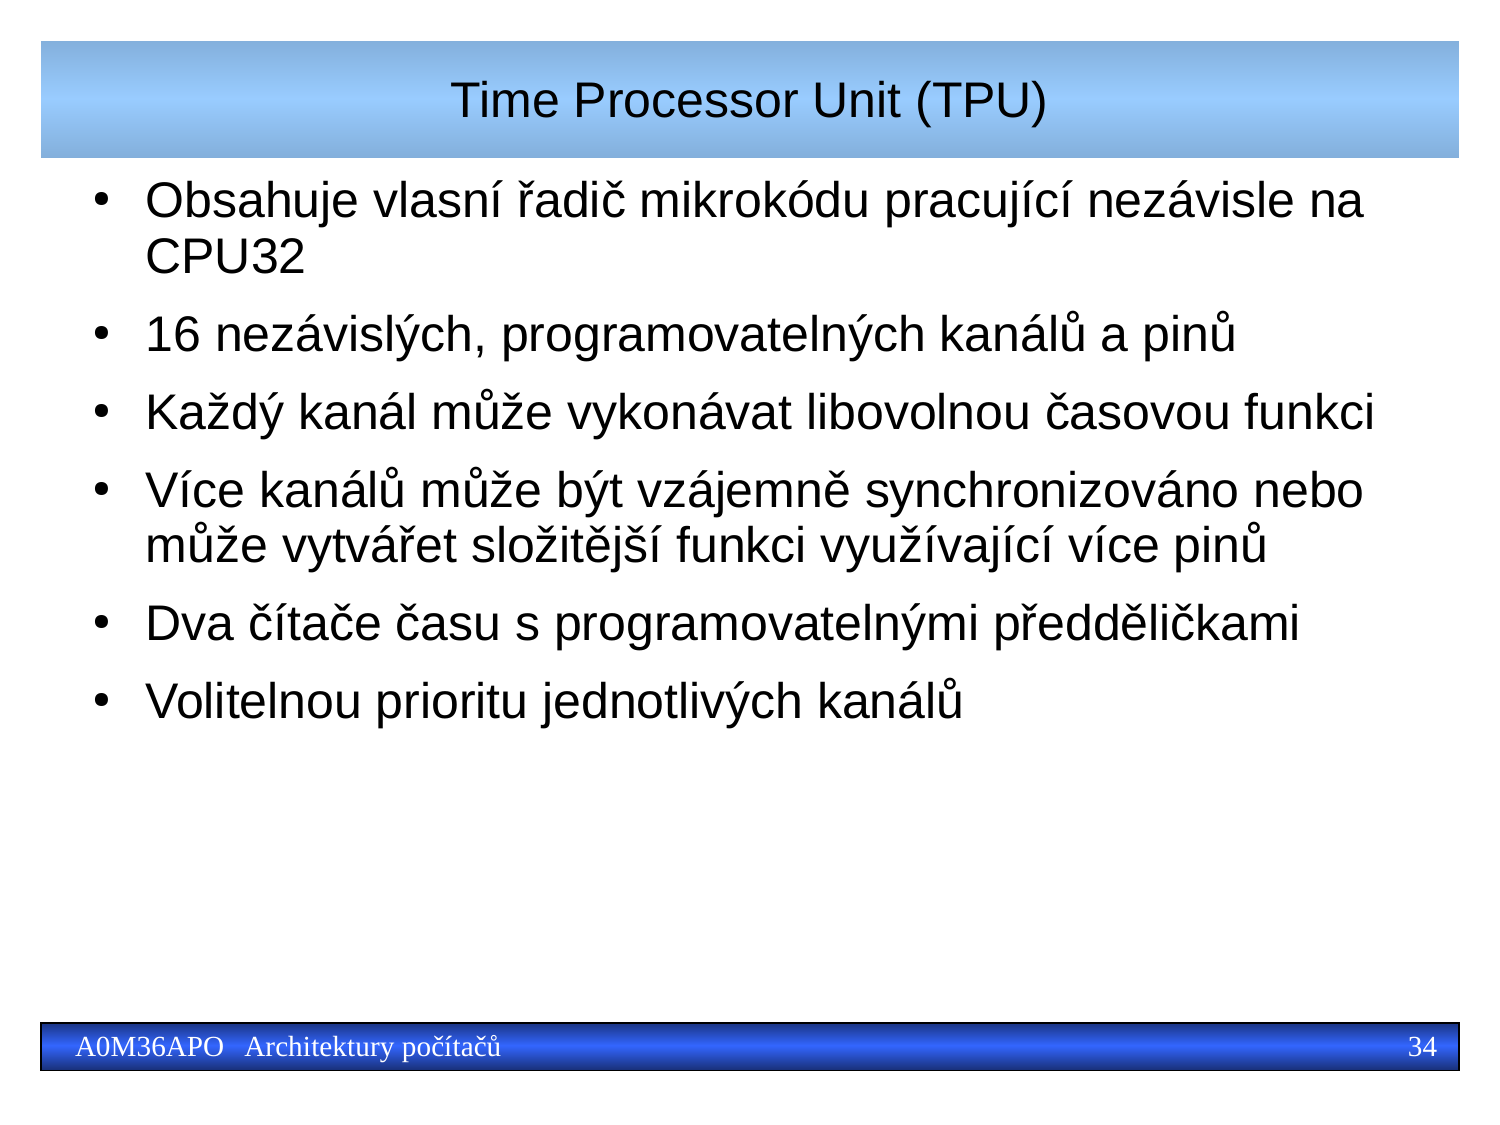

# Time Processor Unit (TPU)
Obsahuje vlasní řadič mikrokódu pracující nezávisle na CPU32
16 nezávislých, programovatelných kanálů a pinů
Každý kanál může vykonávat libovolnou časovou funkci
Více kanálů může být vzájemně synchronizováno nebo může vytvářet složitější funkci využívající více pinů
Dva čítače času s programovatelnými předděličkami
Volitelnou prioritu jednotlivých kanálů
A0M36APO Architektury počítačů
34